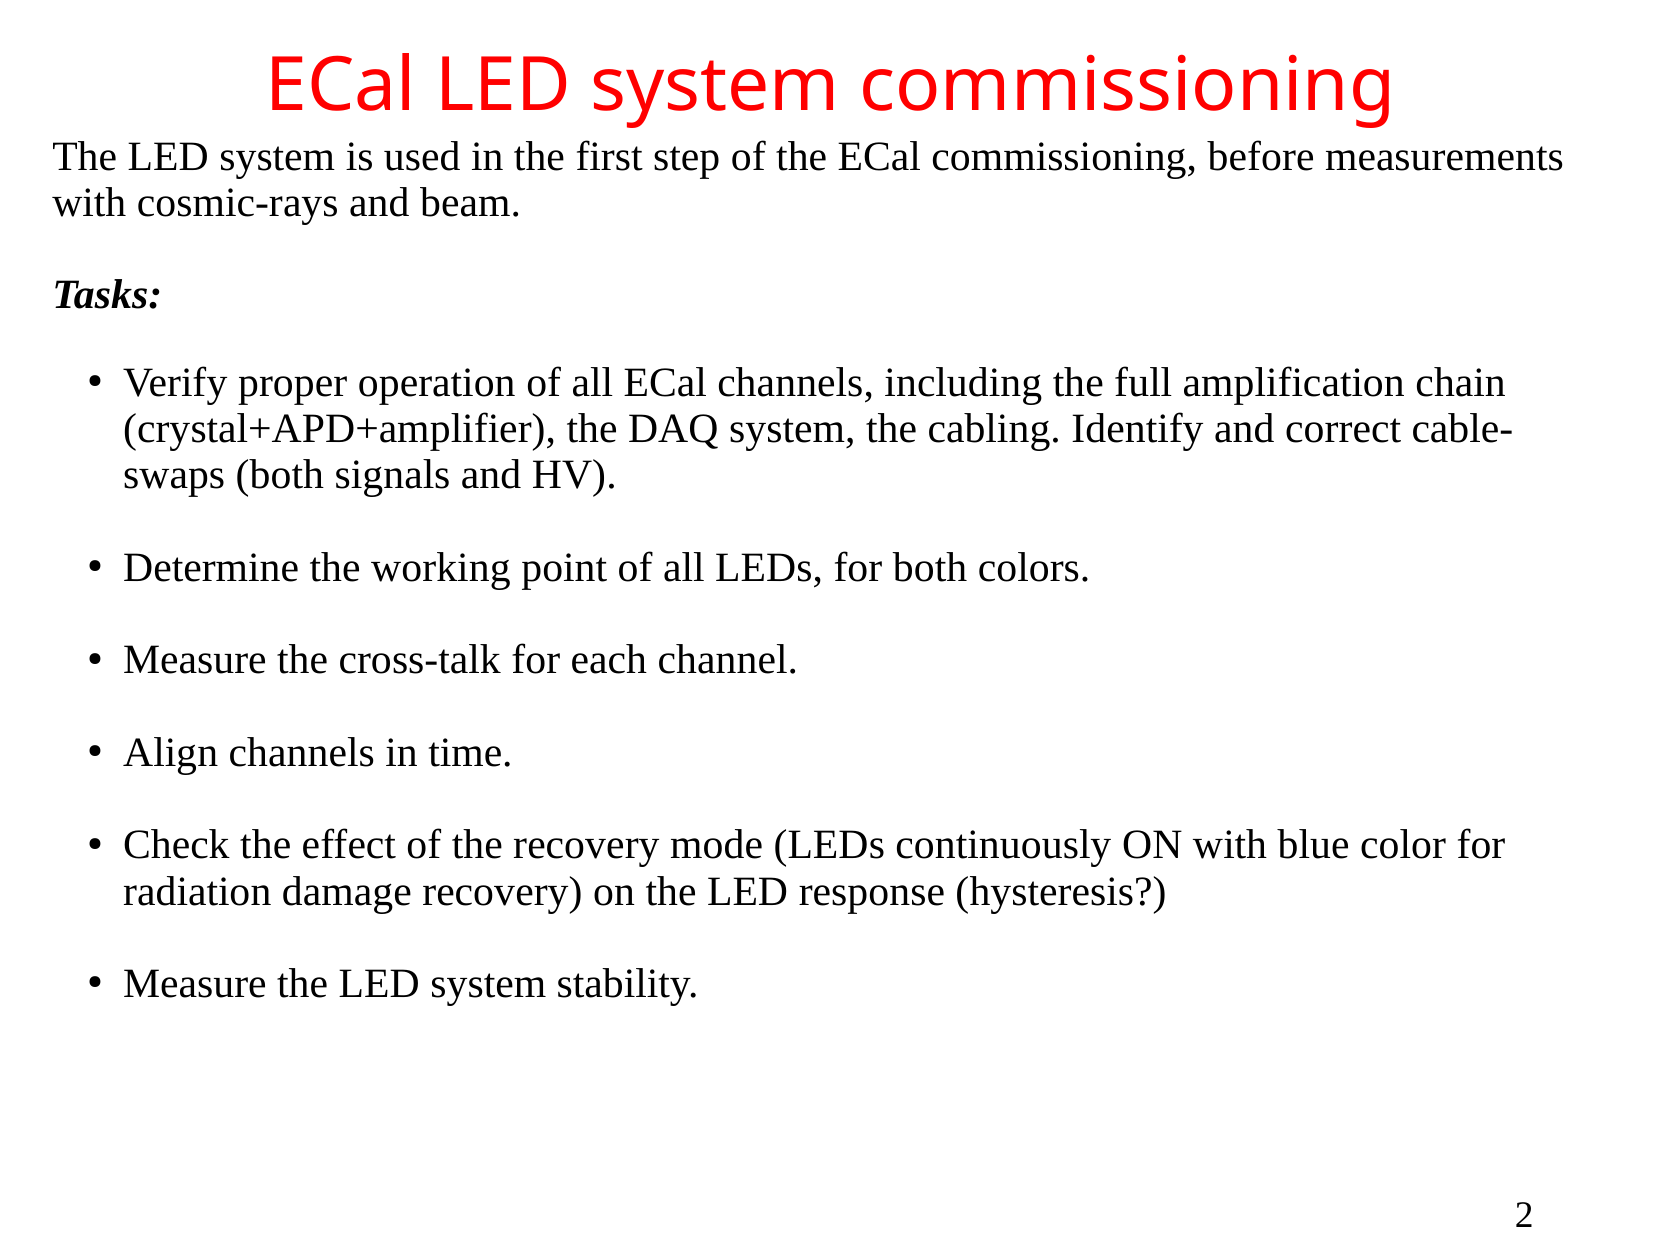

# ECal LED system commissioning
The LED system is used in the first step of the ECal commissioning, before measurements with cosmic-rays and beam.
Tasks:
Verify proper operation of all ECal channels, including the full amplification chain (crystal+APD+amplifier), the DAQ system, the cabling. Identify and correct cable-swaps (both signals and HV).
Determine the working point of all LEDs, for both colors.
Measure the cross-talk for each channel.
Align channels in time.
Check the effect of the recovery mode (LEDs continuously ON with blue color for radiation damage recovery) on the LED response (hysteresis?)
Measure the LED system stability.